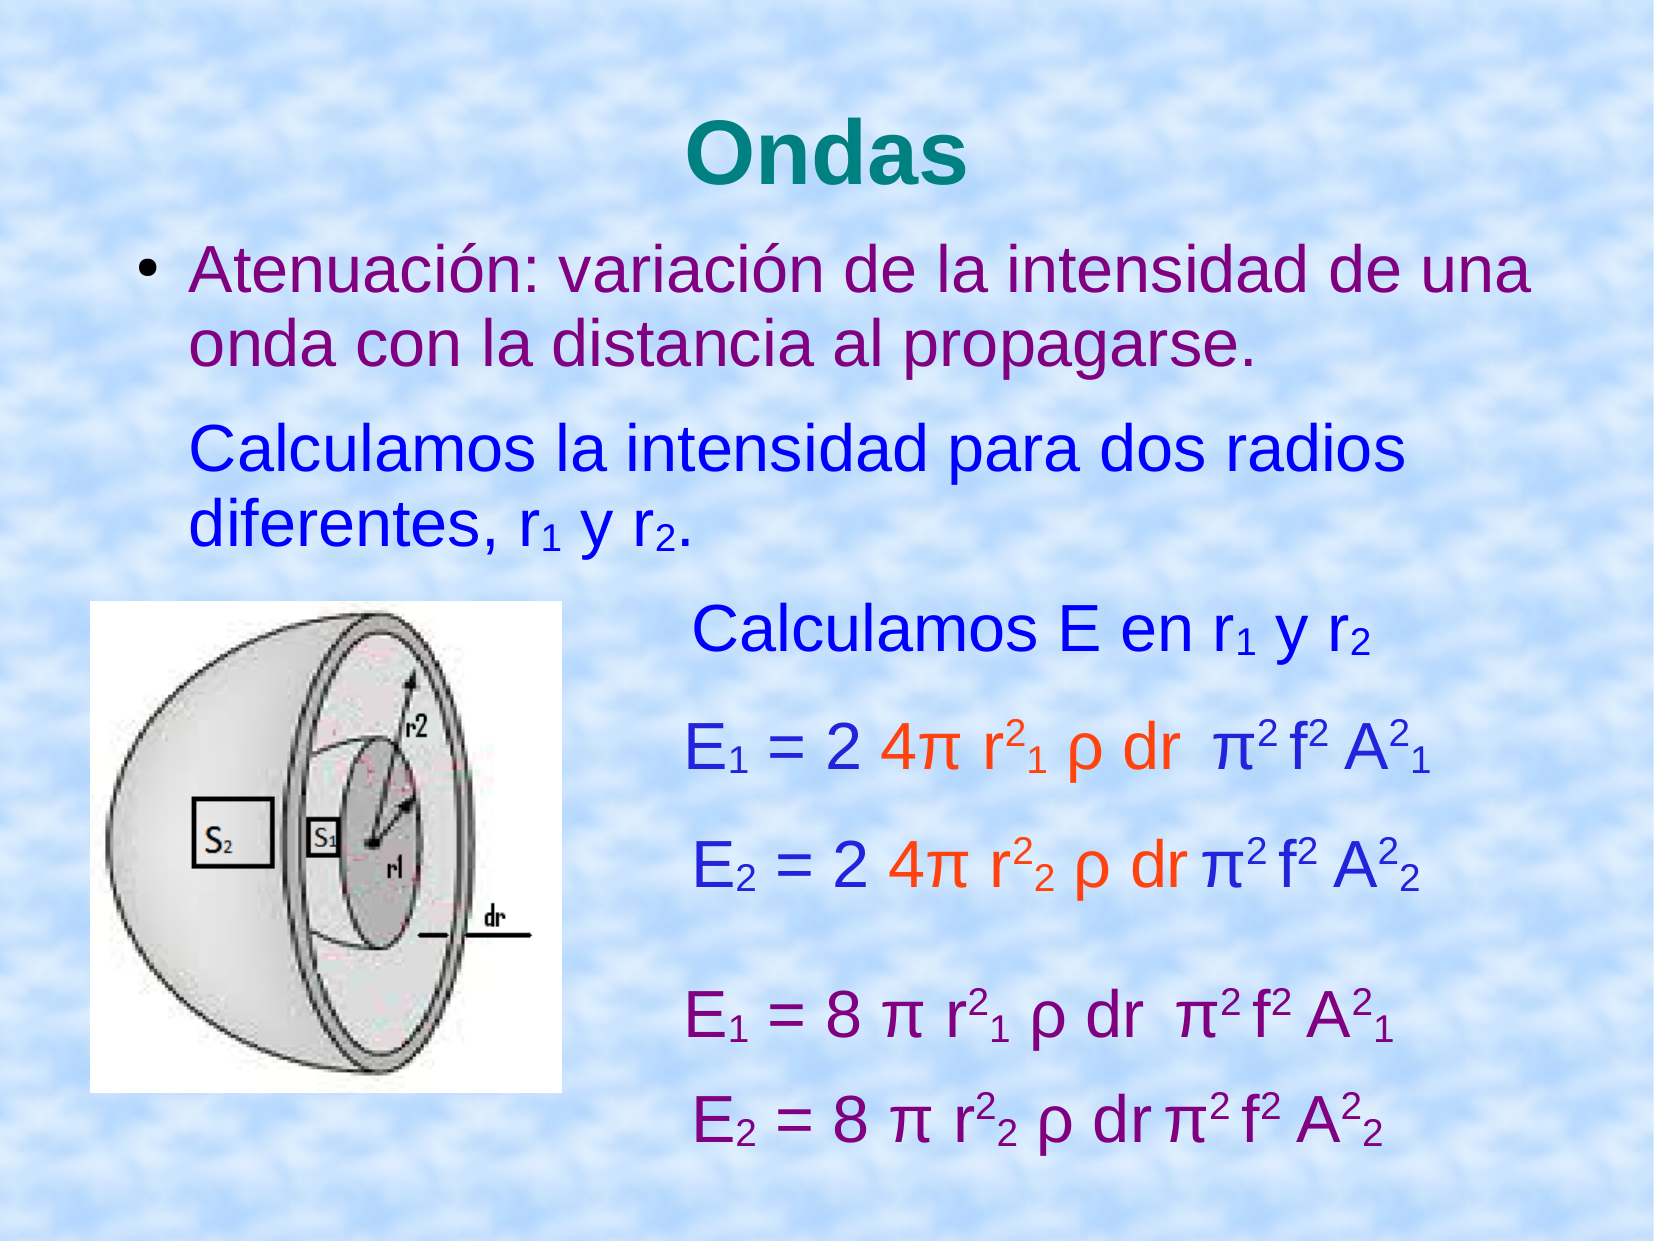

# Ondas
Atenuación: variación de la intensidad de una onda con la distancia al propagarse.
Calculamos la intensidad para dos radios diferentes, r1 y r2.
Calculamos E en r1 y r2
E1 = 2 4π r21 ρ dr π2 f2 A21
E2 = 2 4π r22 ρ dr π2 f2 A22
E1 = 8 π r21 ρ dr π2 f2 A21
E2 = 8 π r22 ρ dr π2 f2 A22